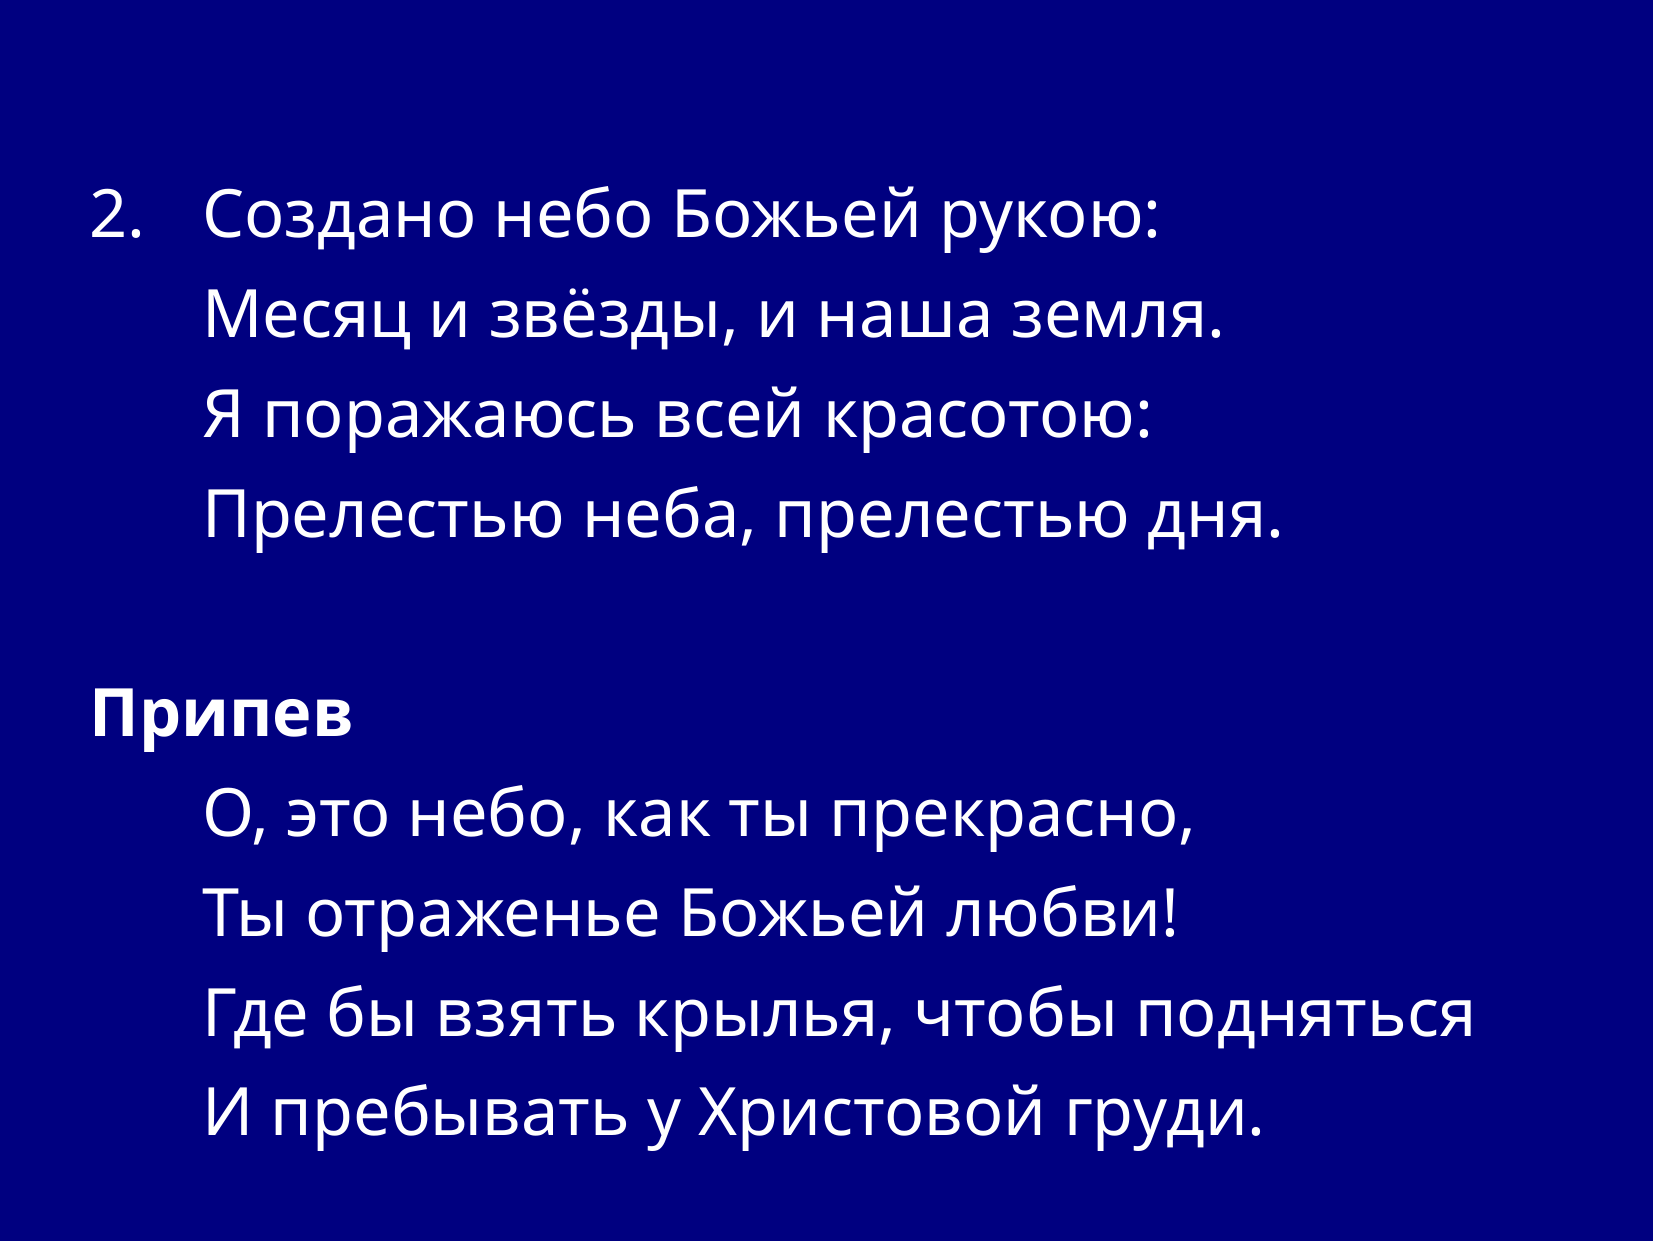

2.	Создано небо Божьей рукою:
	Месяц и звёзды, и наша земля.
	Я поражаюсь всей красотою:
	Прелестью неба, прелестью дня.
Припев
	О, это небо, как ты прекрасно,
	Ты отраженье Божьей любви!
	Где бы взять крылья, чтобы подняться
	И пребывать у Христовой груди.